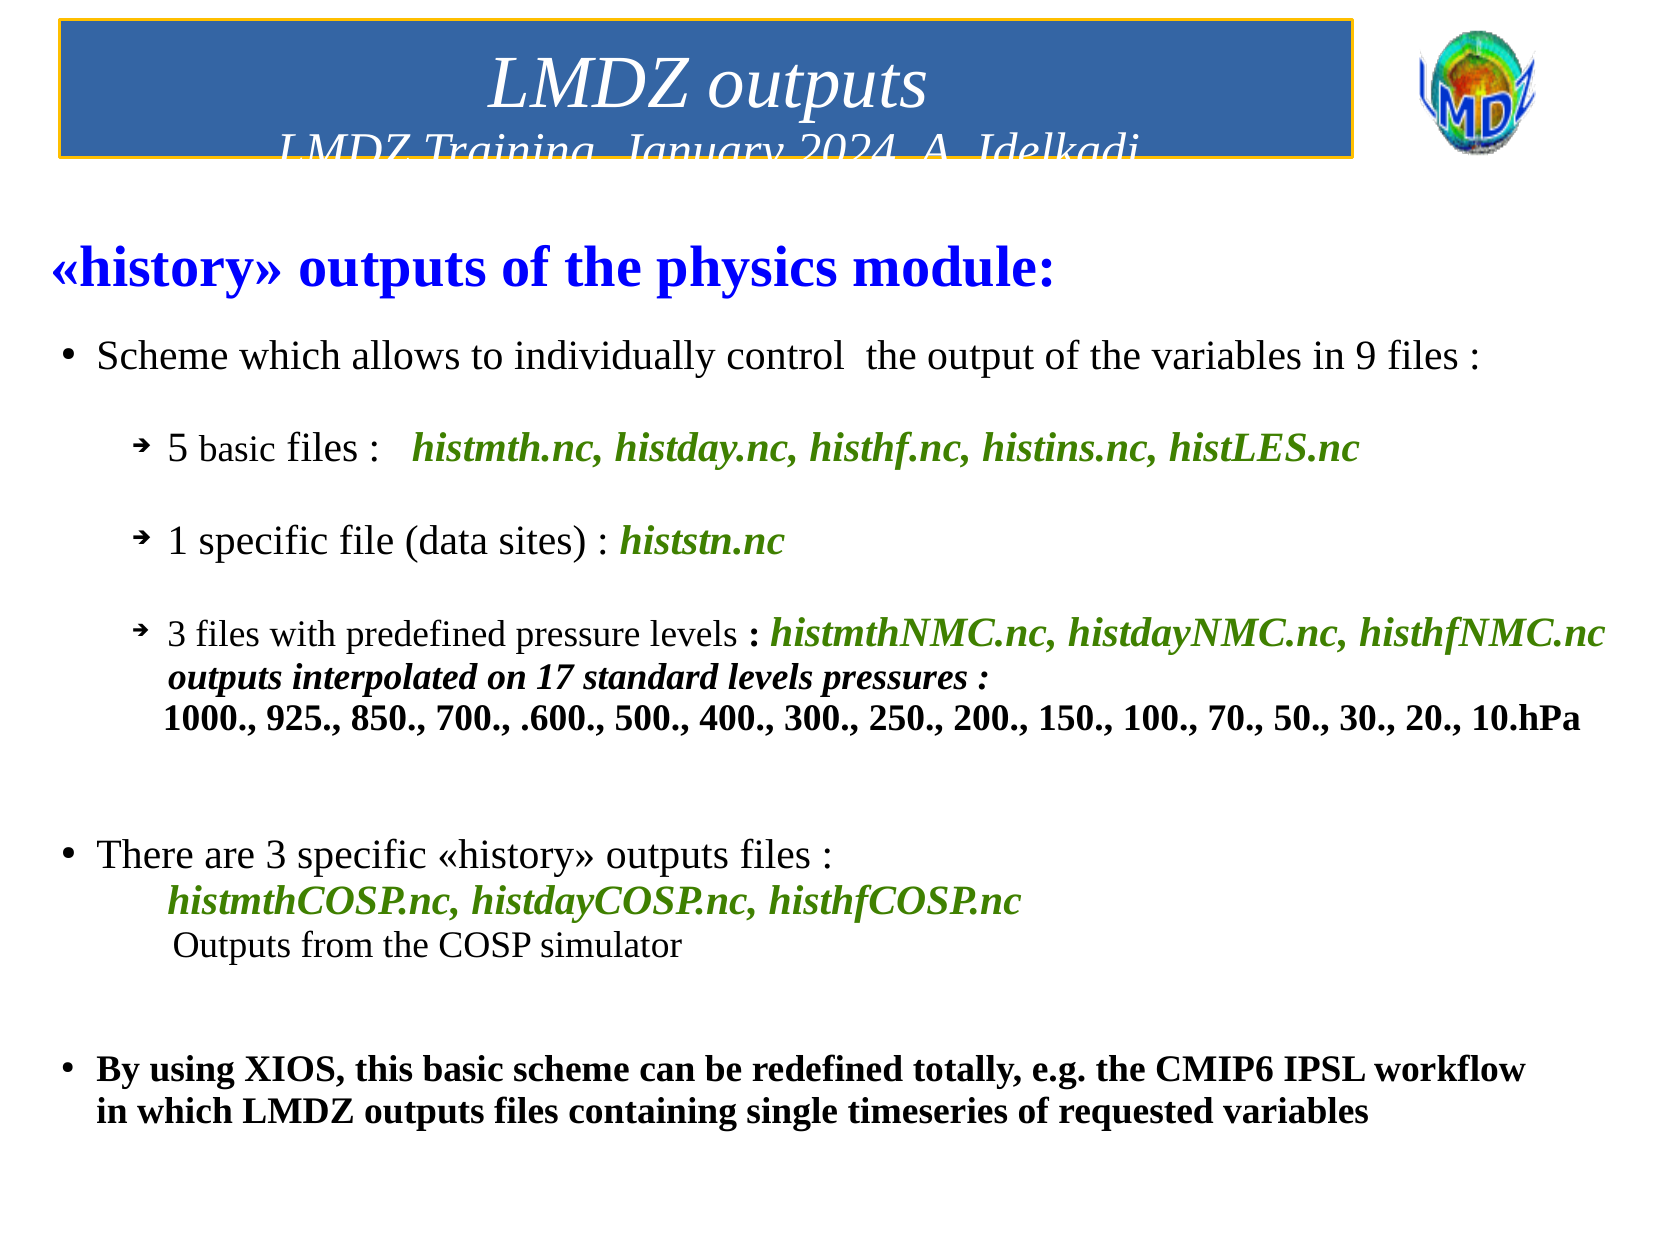

LMDZ outputs
LMDZ Training, January 2024, A. Idelkadi
«history» outputs of the physics module:
Scheme which allows to individually control the output of the variables in 9 files :
5 basic files : histmth.nc, histday.nc, histhf.nc, histins.nc, histLES.nc
1 specific file (data sites) : histstn.nc
3 files with predefined pressure levels : histmthNMC.nc, histdayNMC.nc, histhfNMC.nc
 outputs interpolated on 17 standard levels pressures :
 1000., 925., 850., 700., .600., 500., 400., 300., 250., 200., 150., 100., 70., 50., 30., 20., 10.hPa
There are 3 specific «history» outputs files :
histmthCOSP.nc, histdayCOSP.nc, histhfCOSP.nc
 Outputs from the COSP simulator
By using XIOS, this basic scheme can be redefined totally, e.g. the CMIP6 IPSL workflow
in which LMDZ outputs files containing single timeseries of requested variables